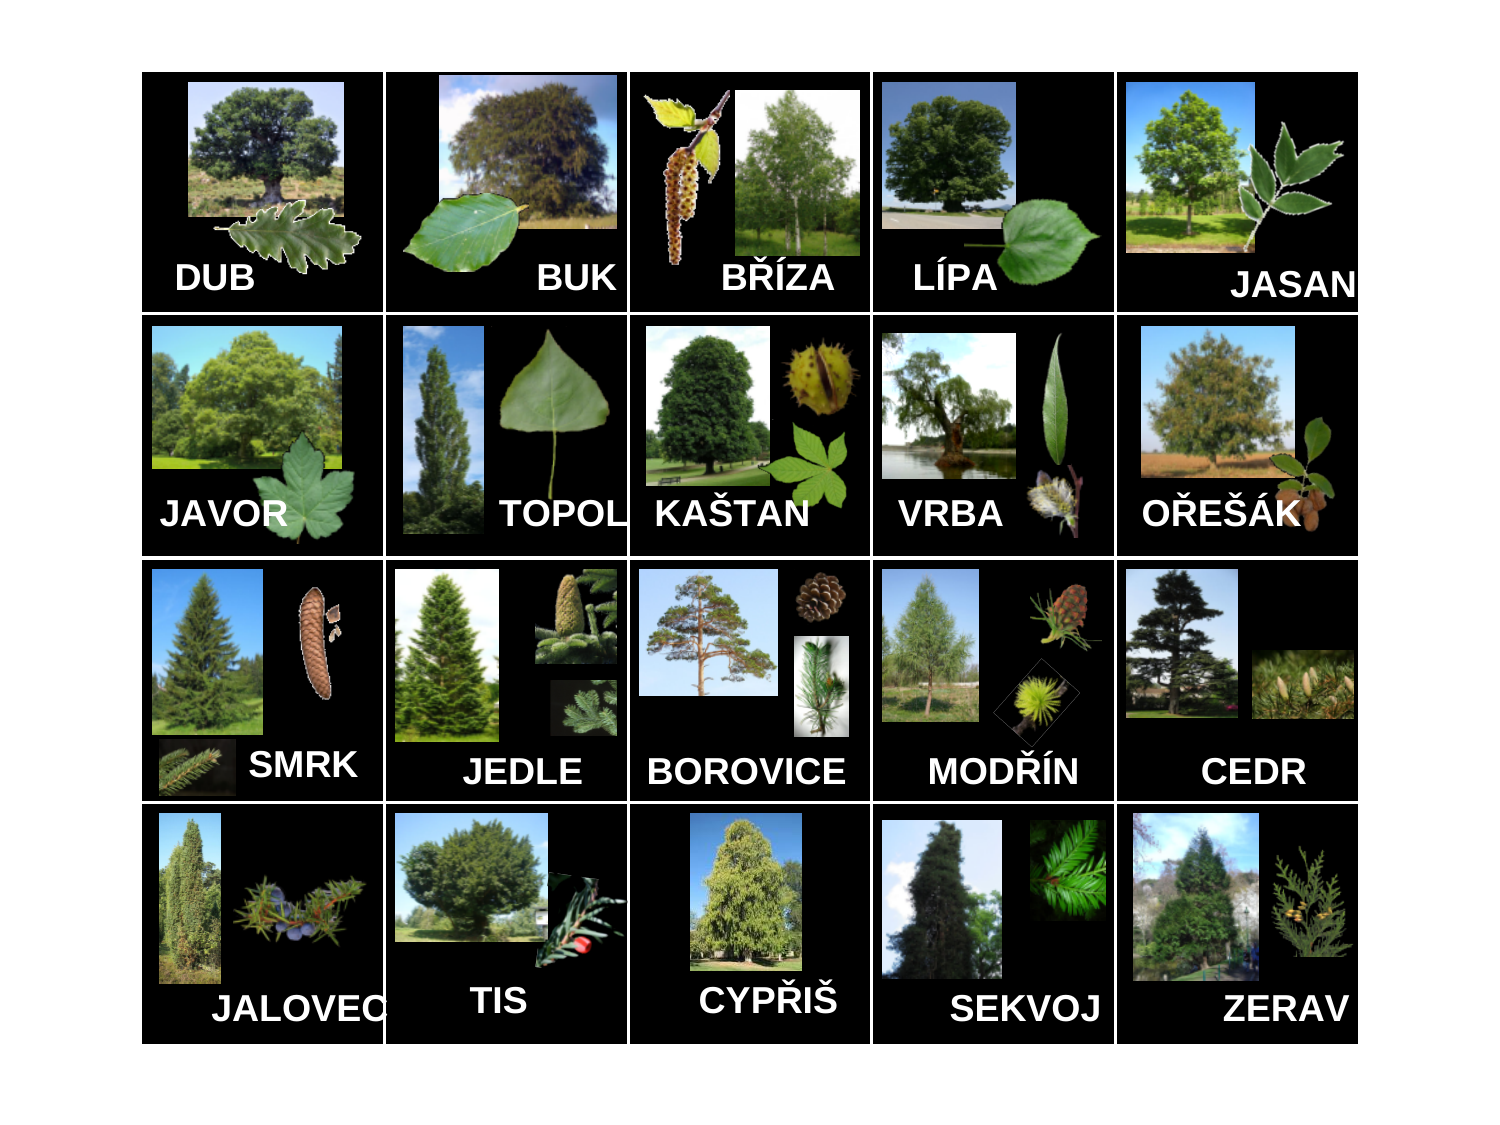

DUB
BUK
BŘÍZA
LÍPA
JASAN
JAVOR
TOPOL
KAŠTAN
VRBA
OŘEŠÁK
SMRK
JEDLE
BOROVICE
MODŘÍN
CEDR
TIS
CYPŘIŠ
JALOVEC
SEKVOJ
ZERAV